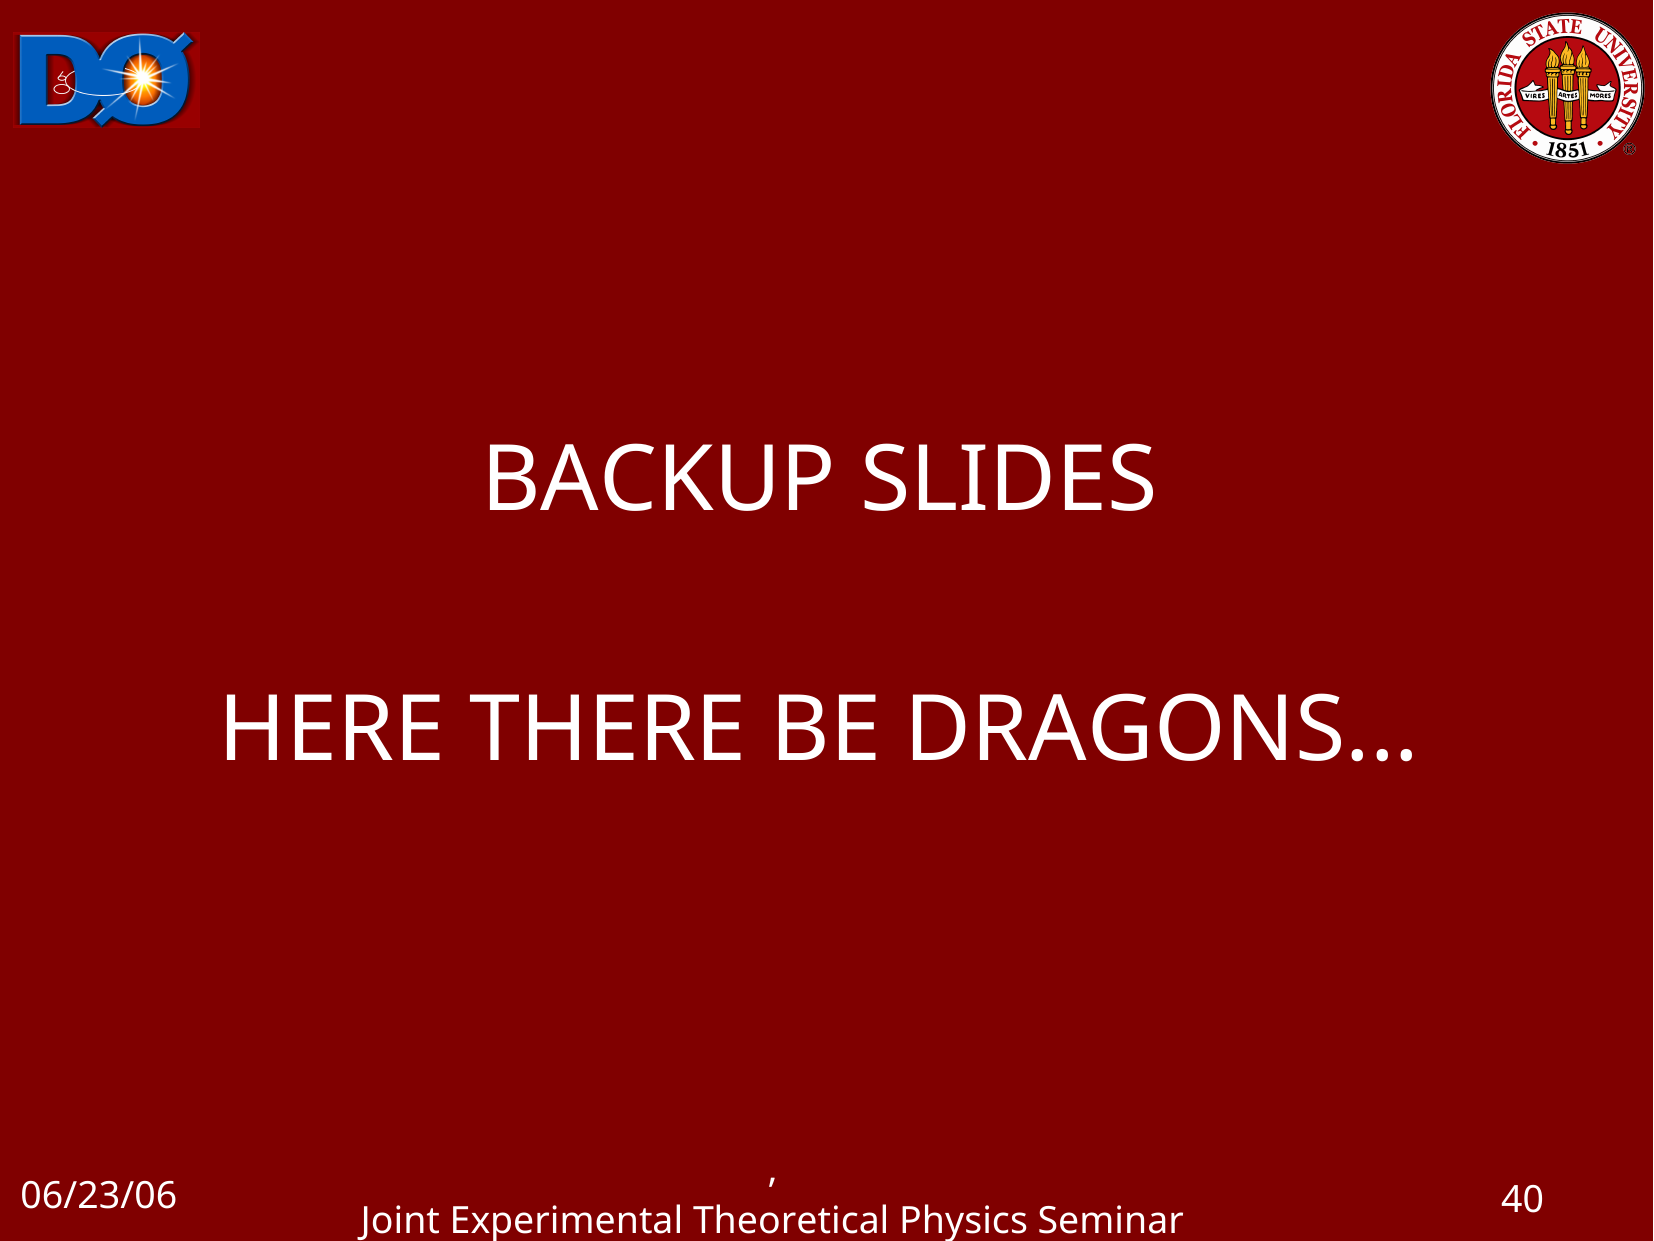

# BACKUP SLIDES HERE THERE BE DRAGONS...